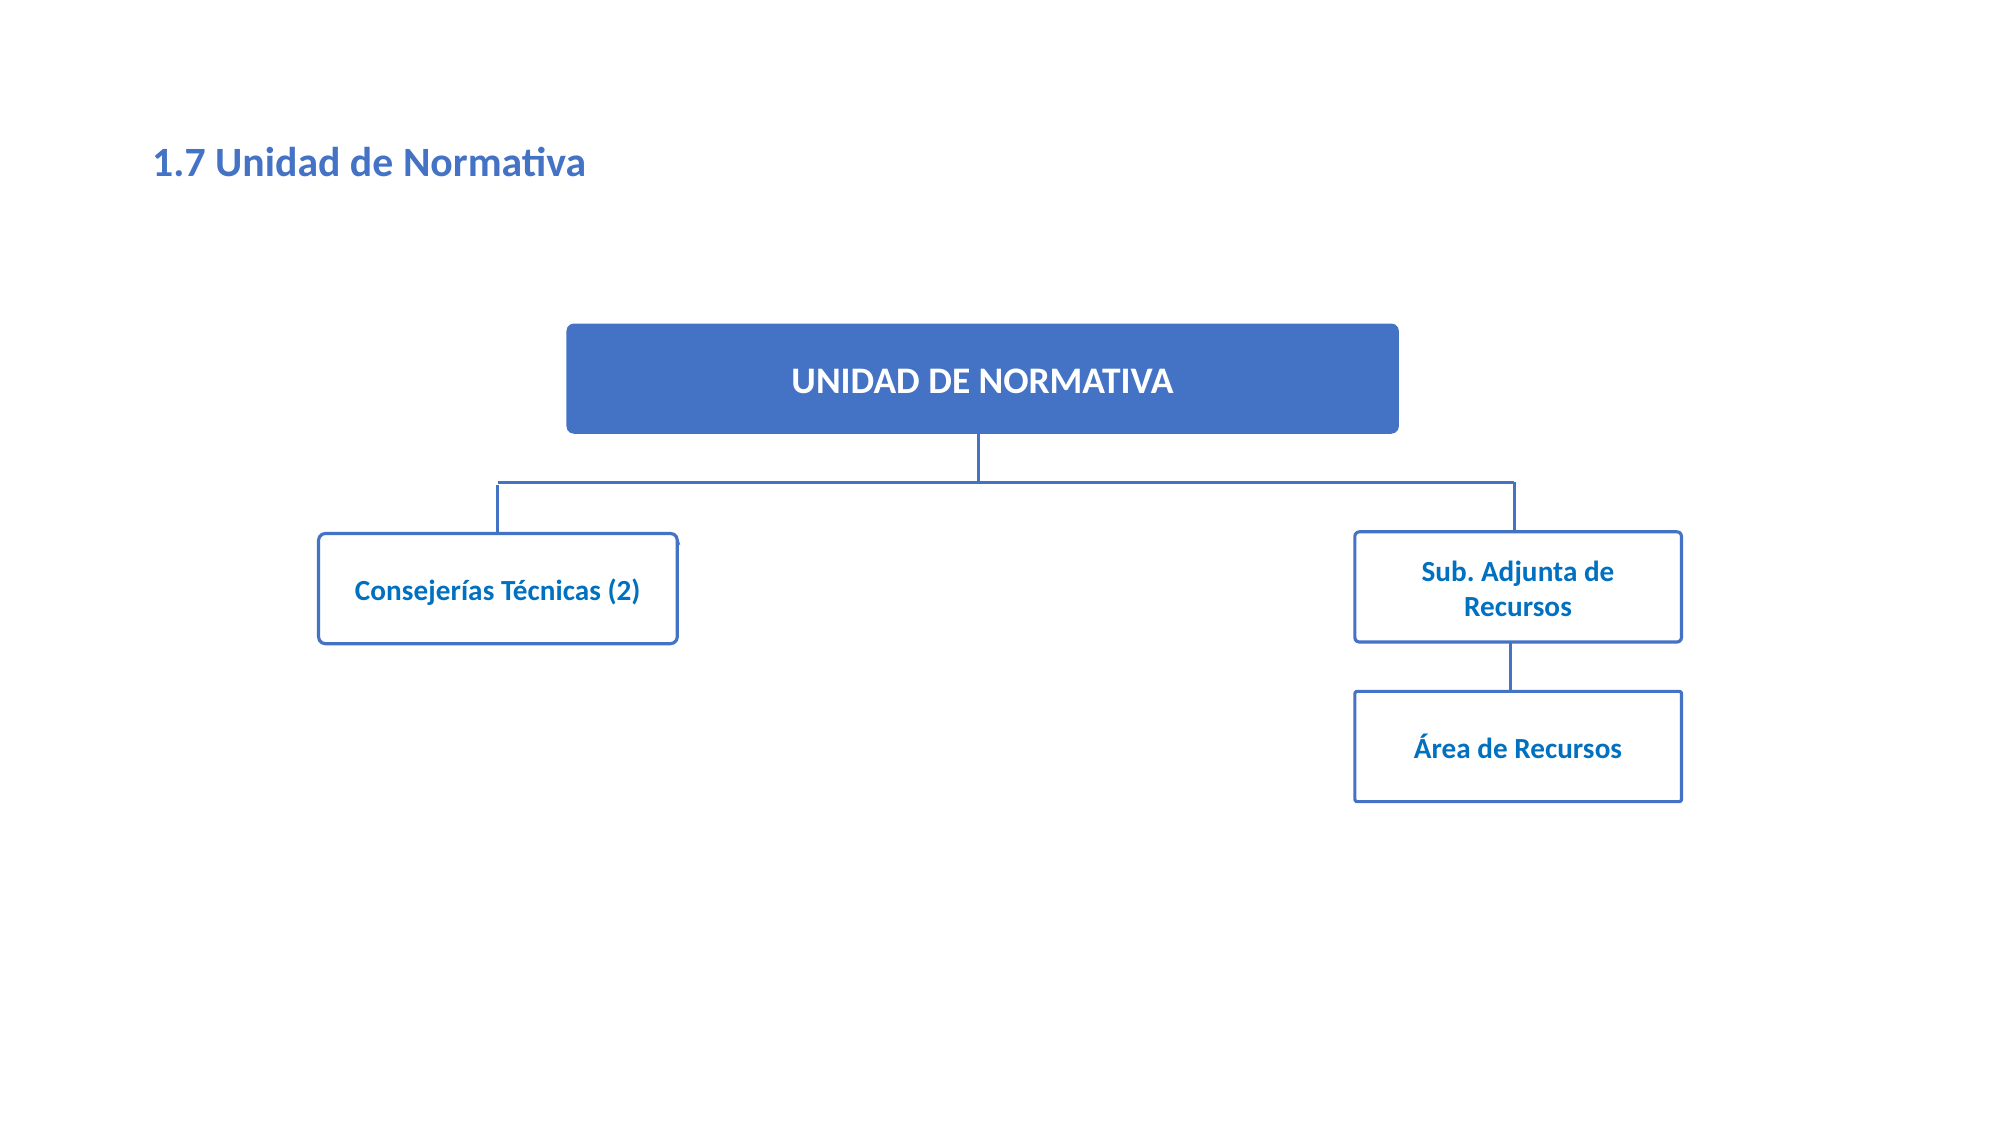

1.7 Unidad de Normativa
UNIDAD DE NORMATIVA
Sub. Adjunta de Recursos
Consejerías Técnicas (2)
Área de Recursos